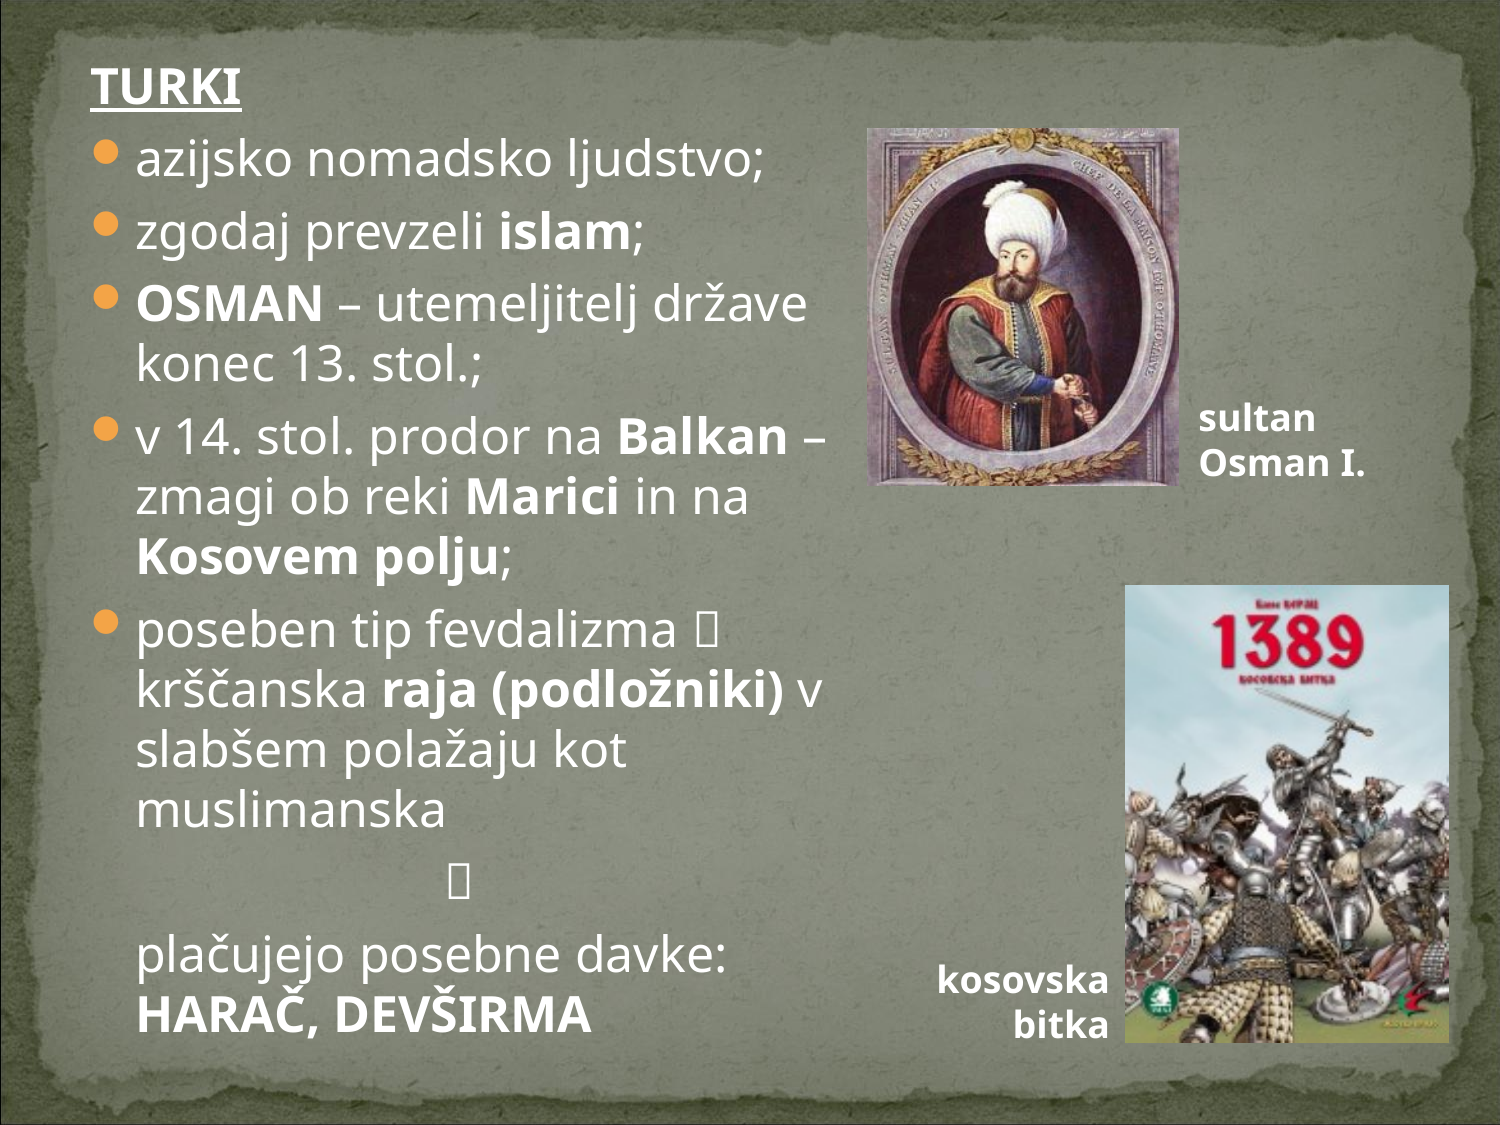

# TURKI
azijsko nomadsko ljudstvo;
zgodaj prevzeli islam;
OSMAN – utemeljitelj države konec 13. stol.;
v 14. stol. prodor na Balkan – zmagi ob reki Marici in na Kosovem polju;
poseben tip fevdalizma  krščanska raja (podložniki) v slabšem polažaju kot muslimanska

	plačujejo posebne davke: HARAČ, DEVŠIRMA
sultan Osman I.
kosovska bitka